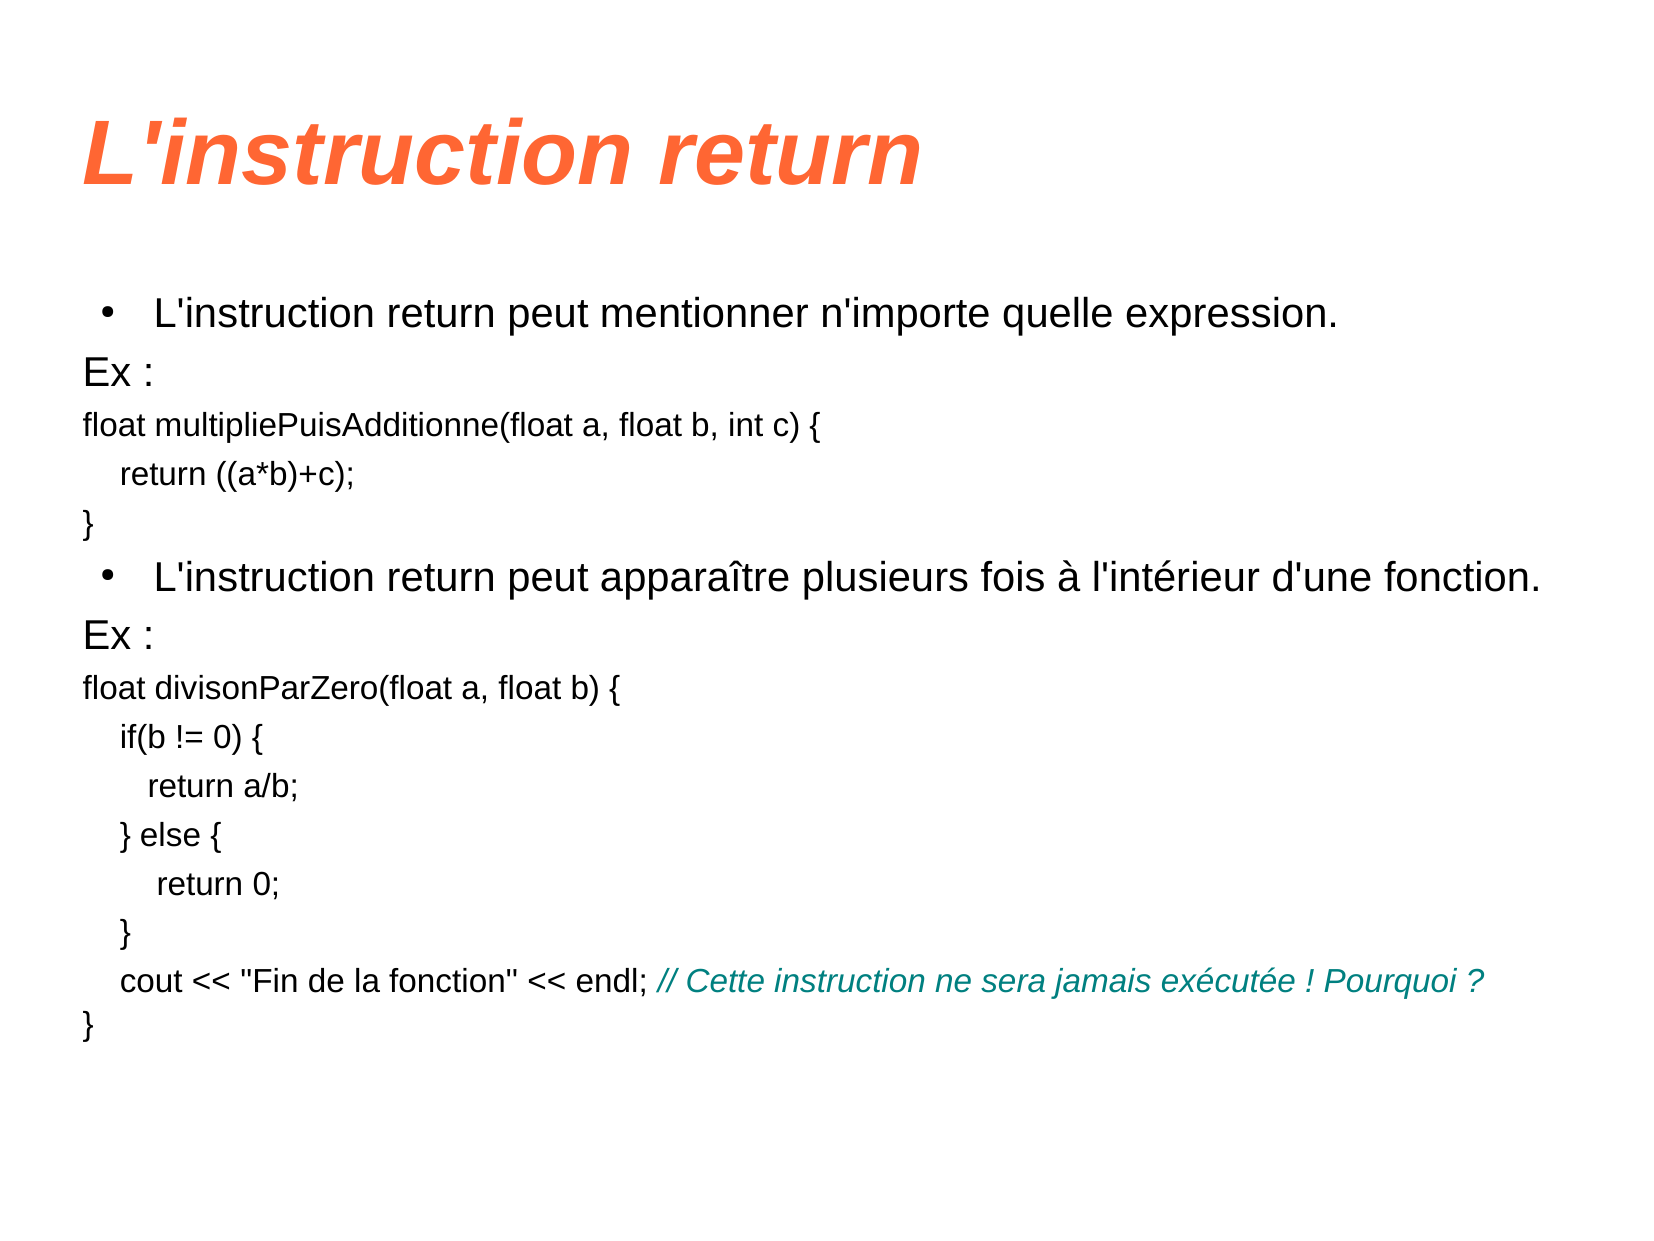

# L'instruction return
L'instruction return peut mentionner n'importe quelle expression.
Ex :
float multipliePuisAdditionne(float a, float b, int c) {
 return ((a*b)+c);
}
L'instruction return peut apparaître plusieurs fois à l'intérieur d'une fonction.
Ex :
float divisonParZero(float a, float b) {
 if(b != 0) {
 return a/b;
 } else {
 return 0;
 }
 cout << ''Fin de la fonction'' << endl; // Cette instruction ne sera jamais exécutée ! Pourquoi ?
}